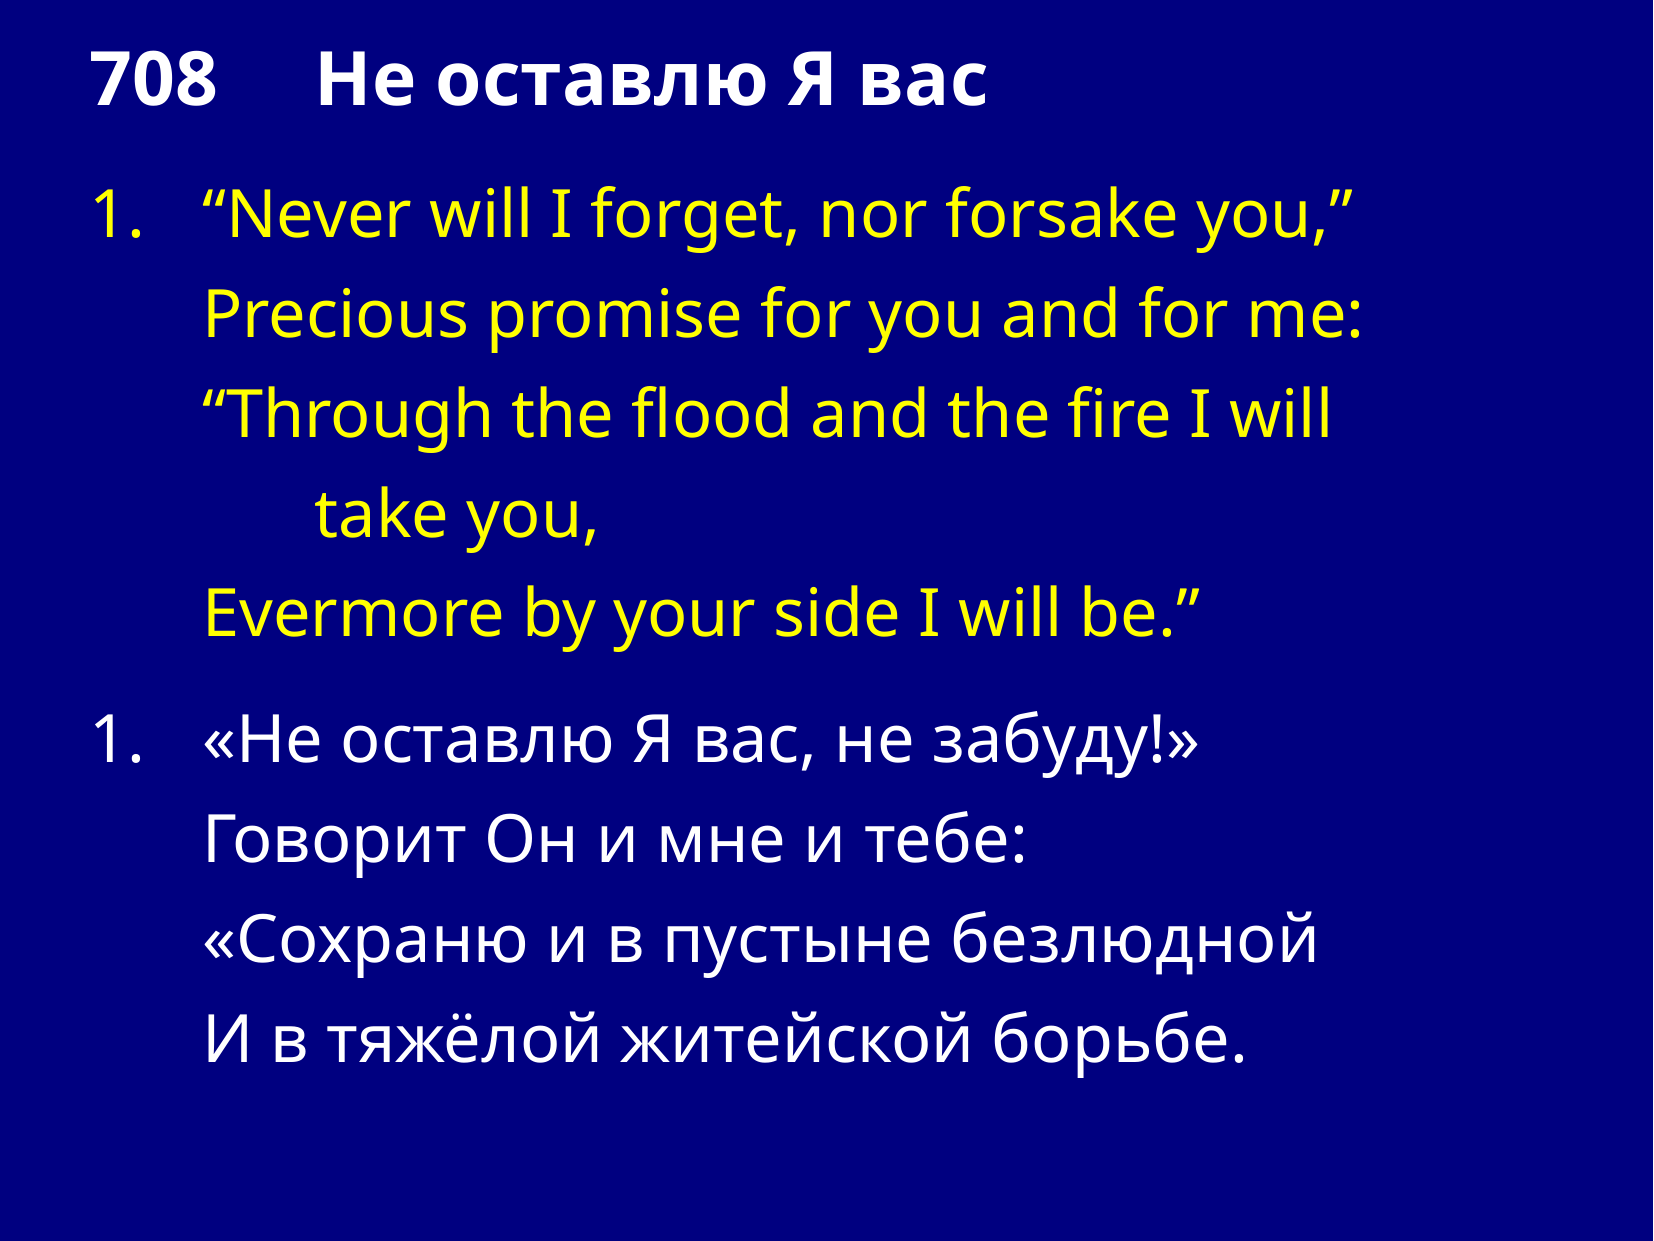

708	Не оставлю Я вас
1.	“Never will I forget, nor forsake you,”
	Precious promise for you and for me:
	“Through the flood and the fire I will
		take you,
	Evermore by your side I will be.”
1.	«Не оставлю Я вас, не забуду!»
	Говорит Он и мне и тебе:
	«Сохраню и в пустыне безлюдной
	И в тяжёлой житейской борьбе.